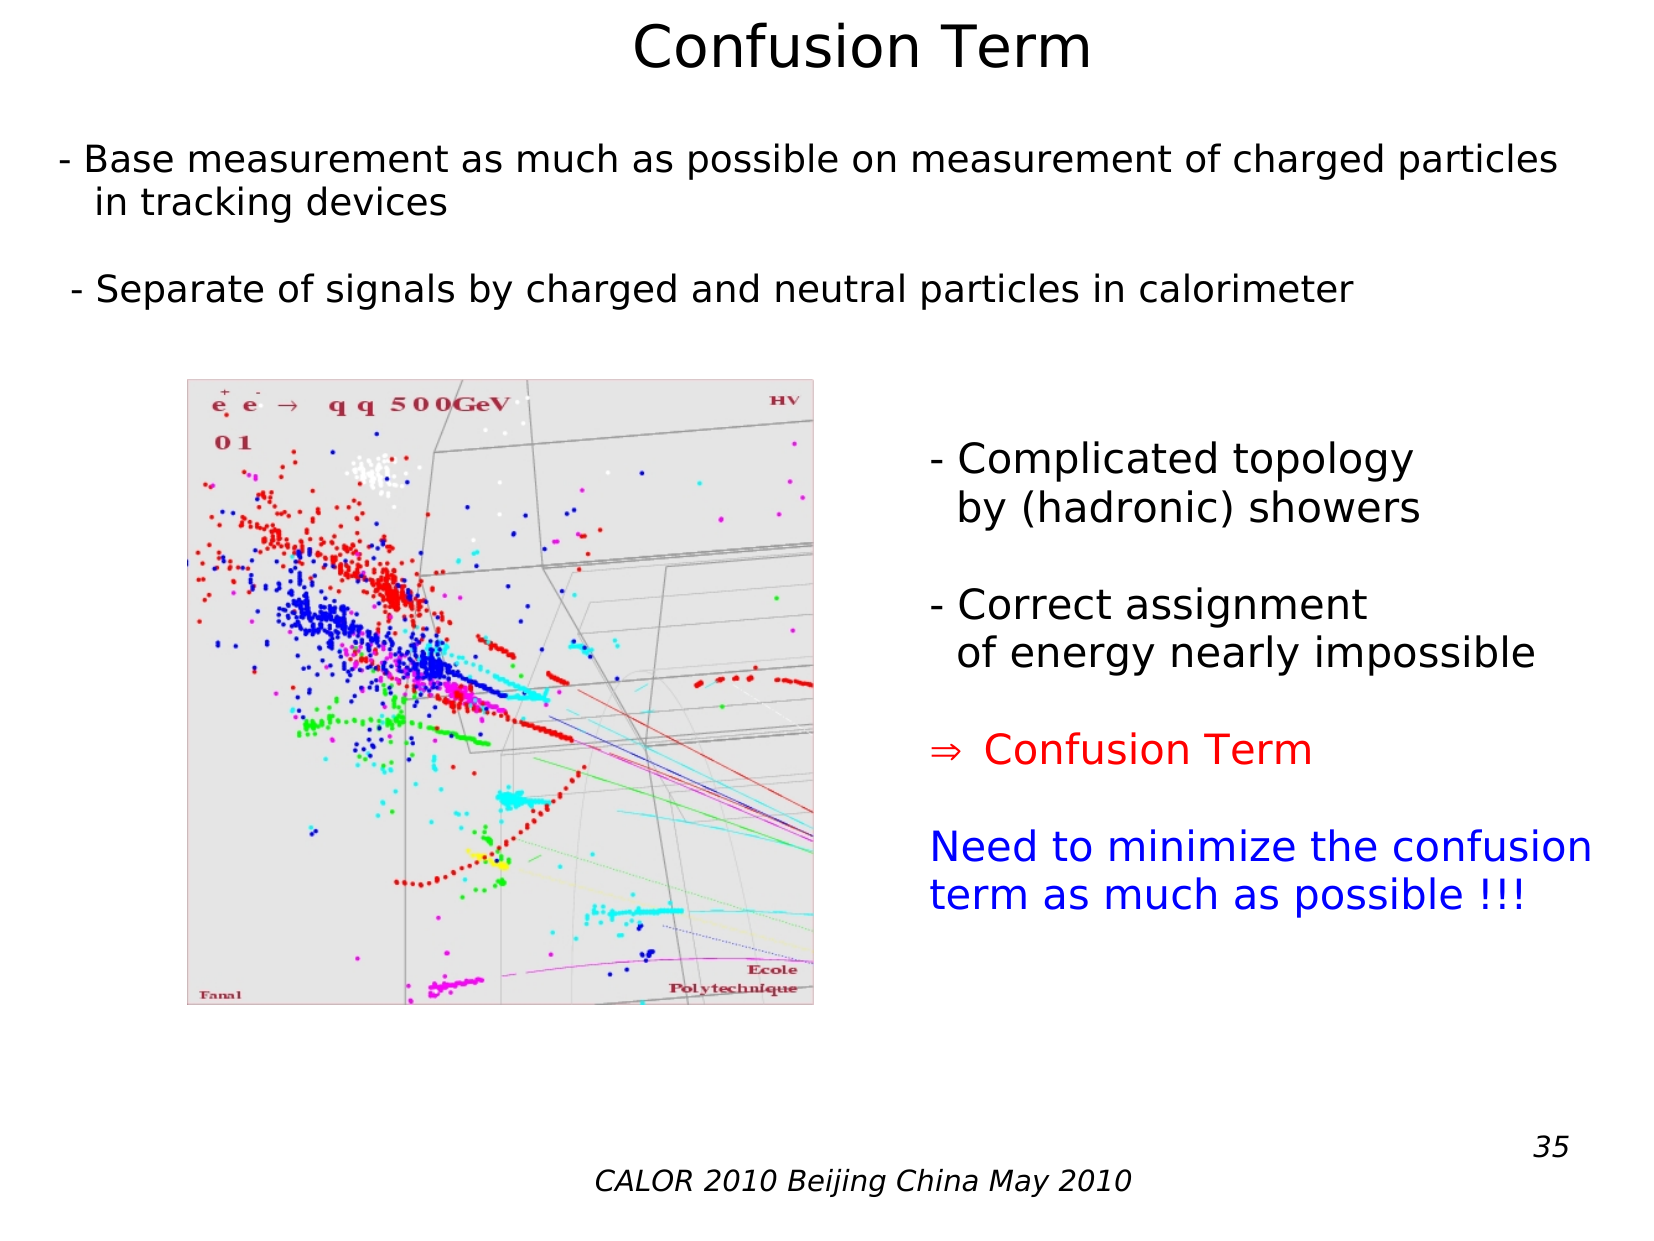

Confusion Term
- Base measurement as much as possible on measurement of charged particles
 in tracking devices
 - Separate of signals by charged and neutral particles in calorimeter
- Complicated topology
 by (hadronic) showers
- Correct assignment
 of energy nearly impossible
⇒ Confusion Term
Need to minimize the confusion
term as much as possible !!!
Comite d'evaluation
35